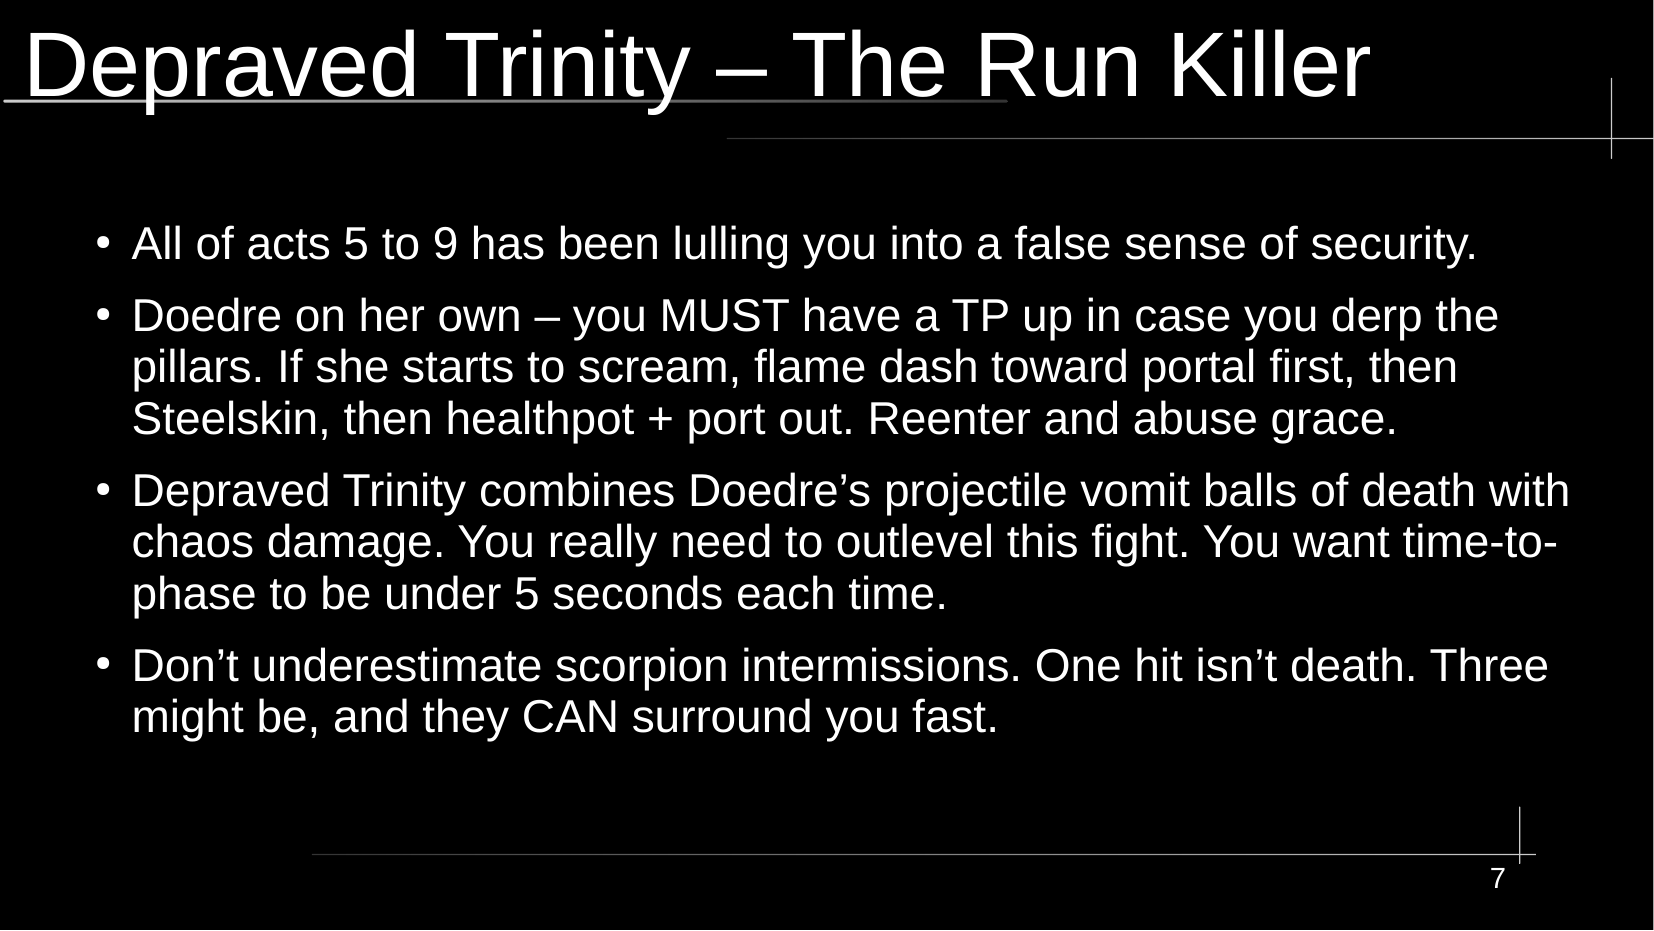

# Depraved Trinity – The Run Killer
All of acts 5 to 9 has been lulling you into a false sense of security.
Doedre on her own – you MUST have a TP up in case you derp the pillars. If she starts to scream, flame dash toward portal first, then Steelskin, then healthpot + port out. Reenter and abuse grace.
Depraved Trinity combines Doedre’s projectile vomit balls of death with chaos damage. You really need to outlevel this fight. You want time-to-phase to be under 5 seconds each time.
Don’t underestimate scorpion intermissions. One hit isn’t death. Three might be, and they CAN surround you fast.
7